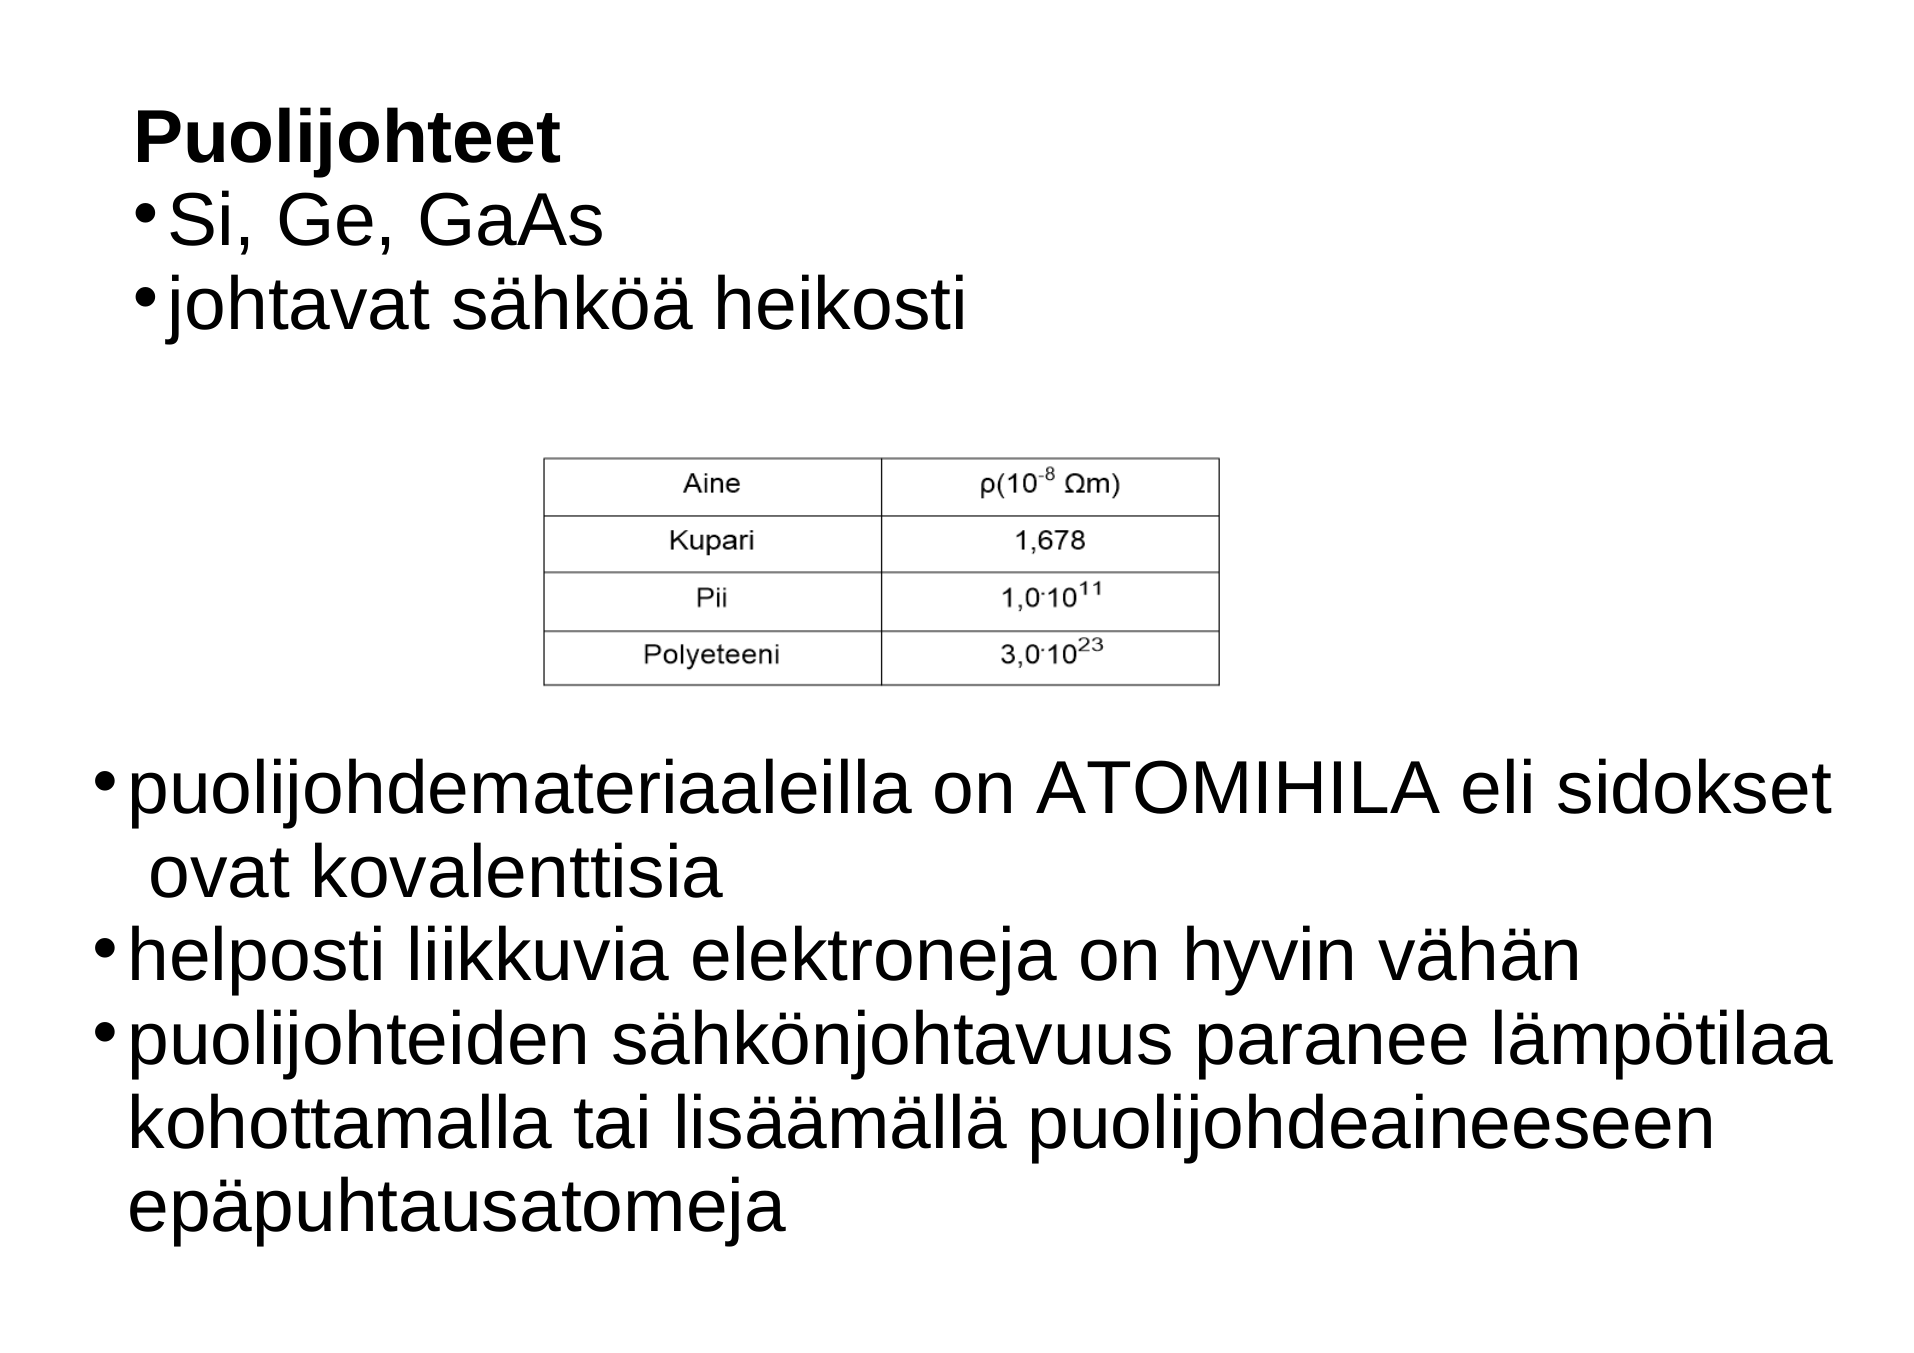

Puolijohteet
Si, Ge, GaAs
johtavat sähköä heikosti
puolijohdemateriaaleilla on ATOMIHILA eli sidokset
 ovat kovalenttisia
helposti liikkuvia elektroneja on hyvin vähän
puolijohteiden sähkönjohtavuus paranee lämpötilaa kohottamalla tai lisäämällä puolijohdeaineeseen epäpuhtausatomeja